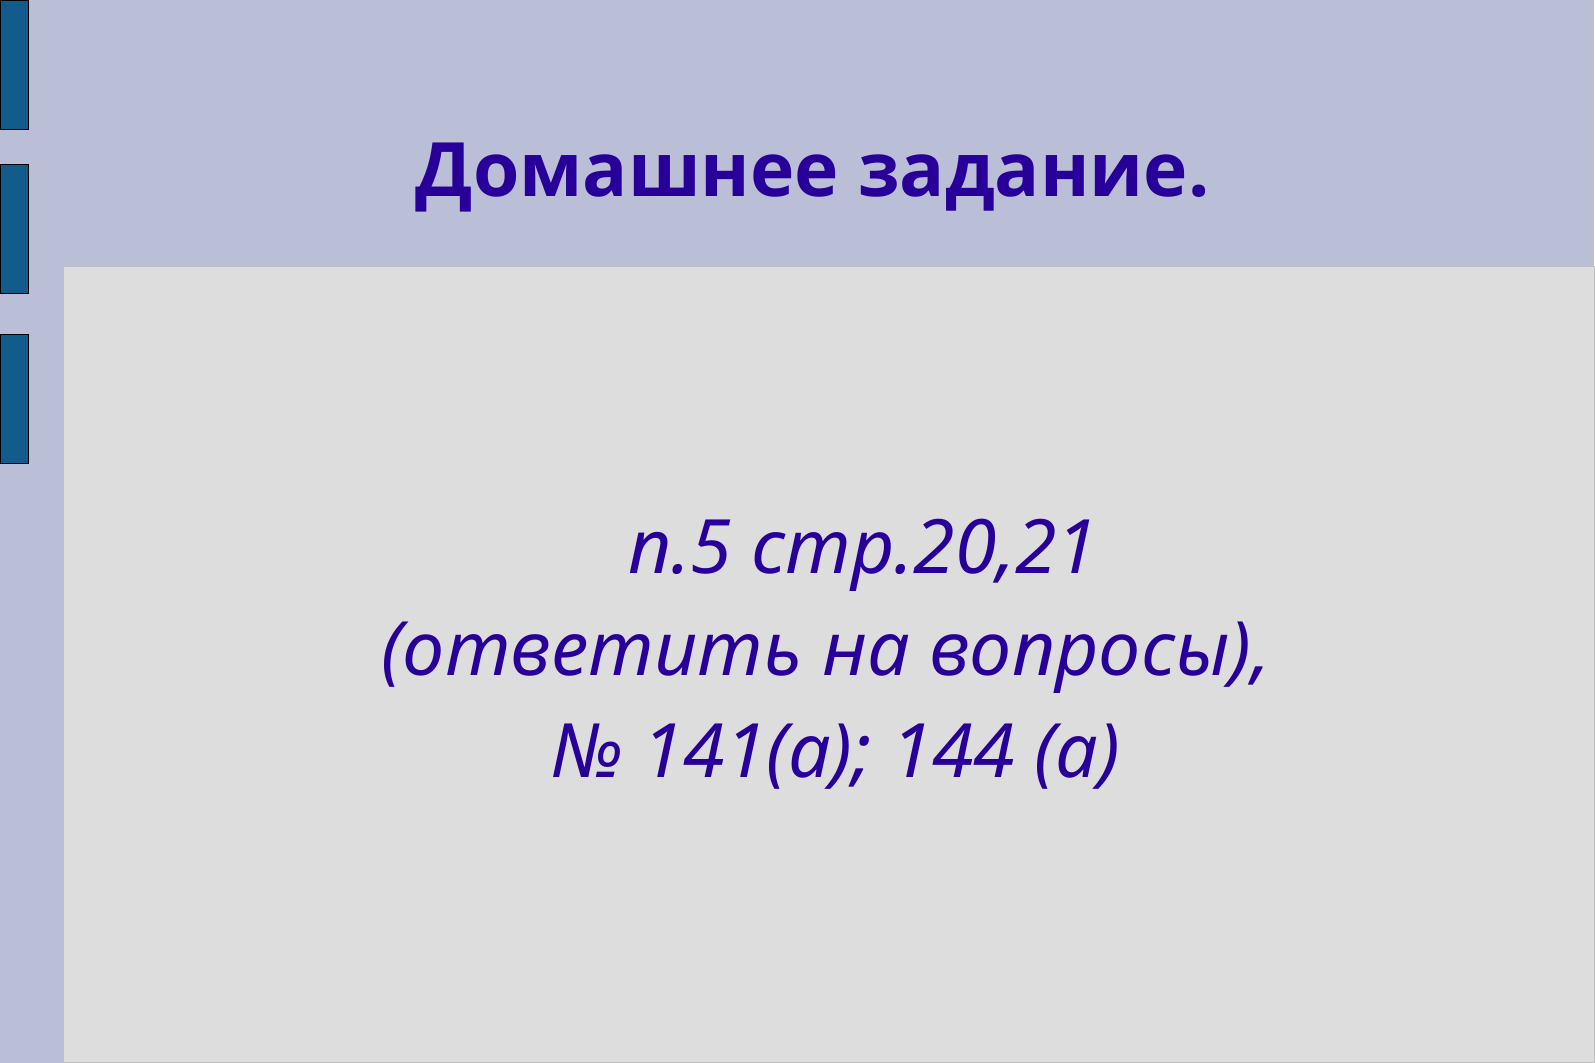

# Домашнее задание.
	п.5 стр.20,21
(ответить на вопросы),
 № 141(а); 144 (а)